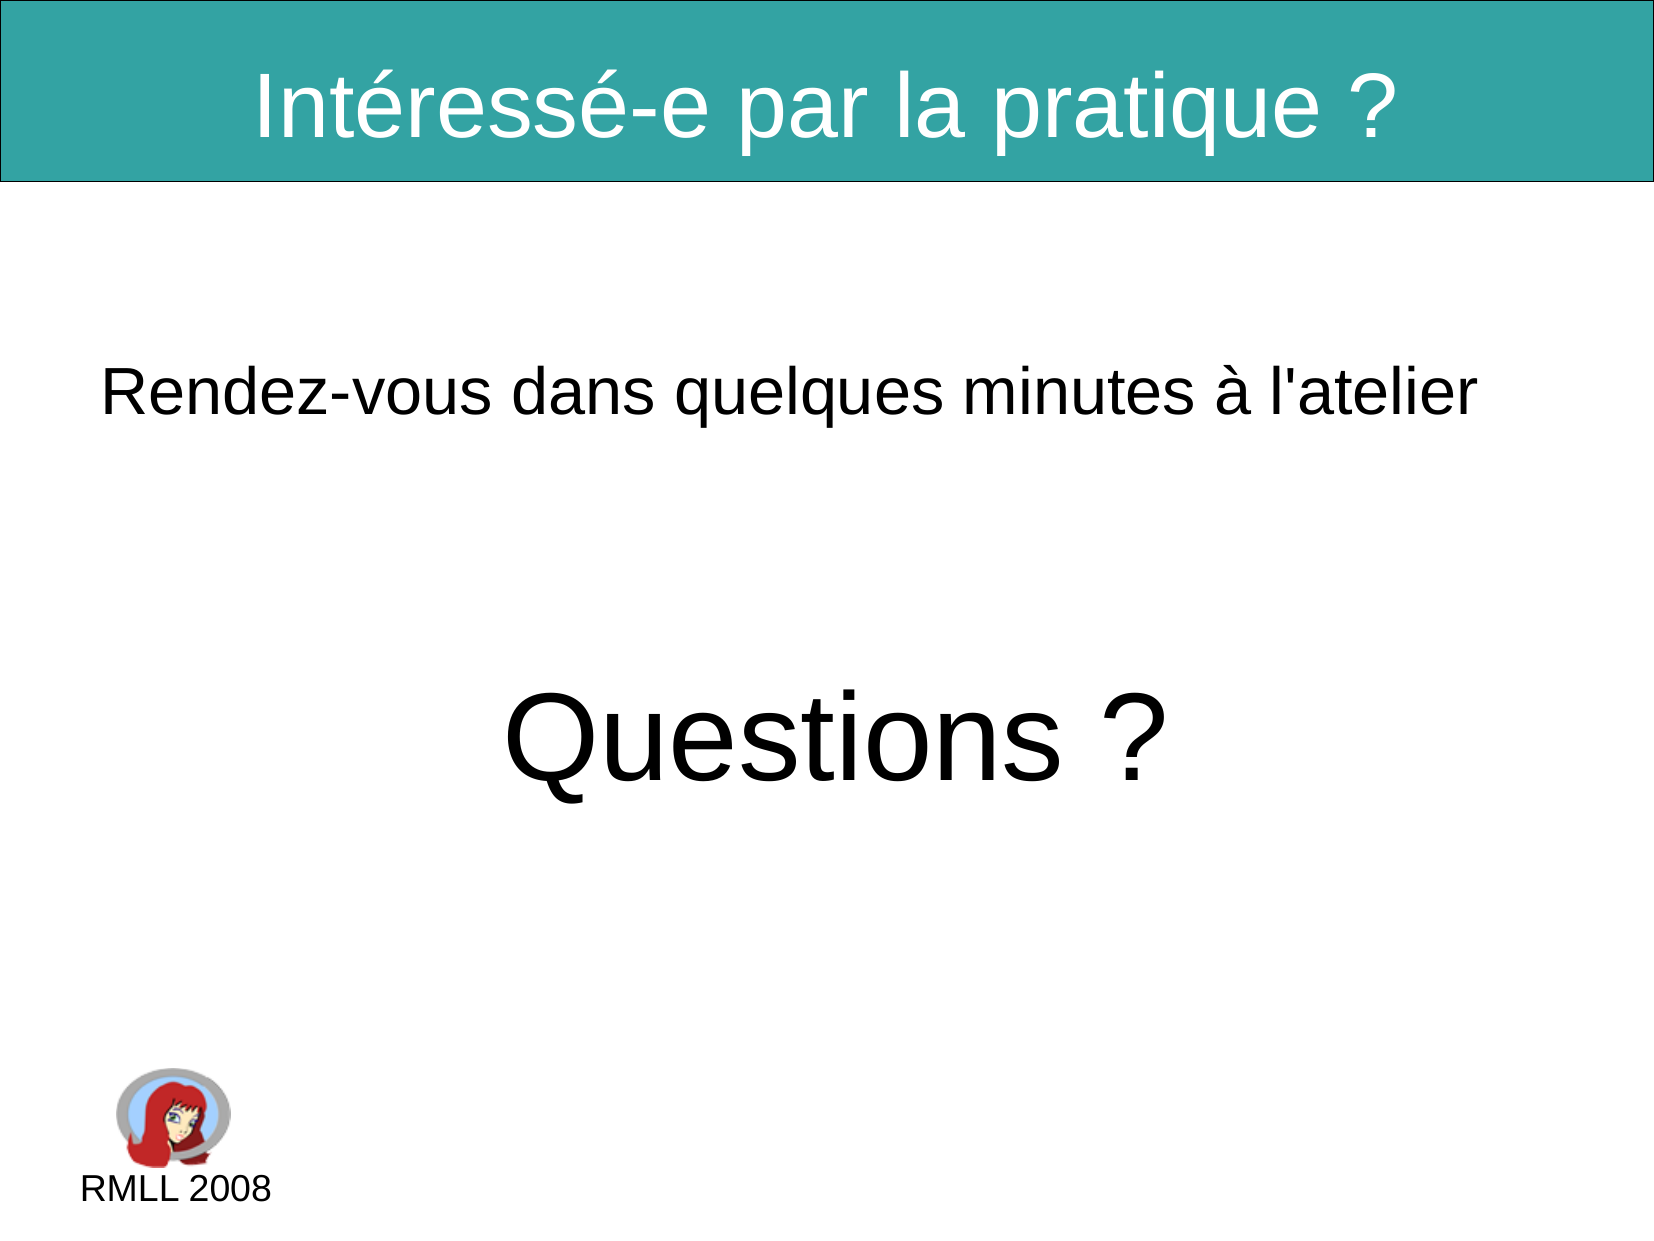

# Intéressé-e par la pratique ?
Rendez-vous dans quelques minutes à l'atelier
Questions ?